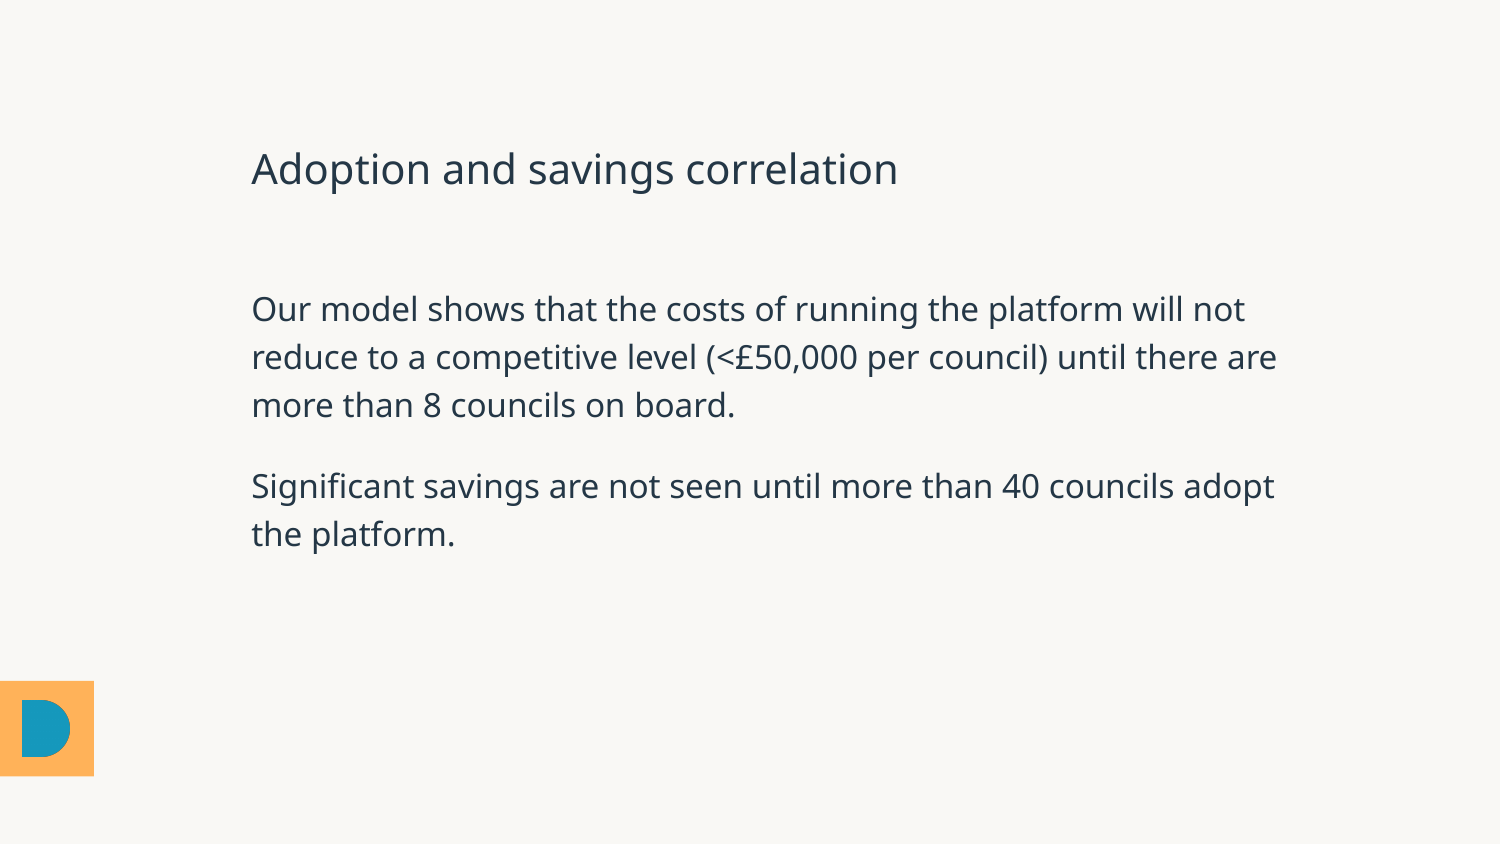

# Adoption and savings correlation
Our model shows that the costs of running the platform will not reduce to a competitive level (<£50,000 per council) until there are more than 8 councils on board.
Significant savings are not seen until more than 40 councils adopt the platform.